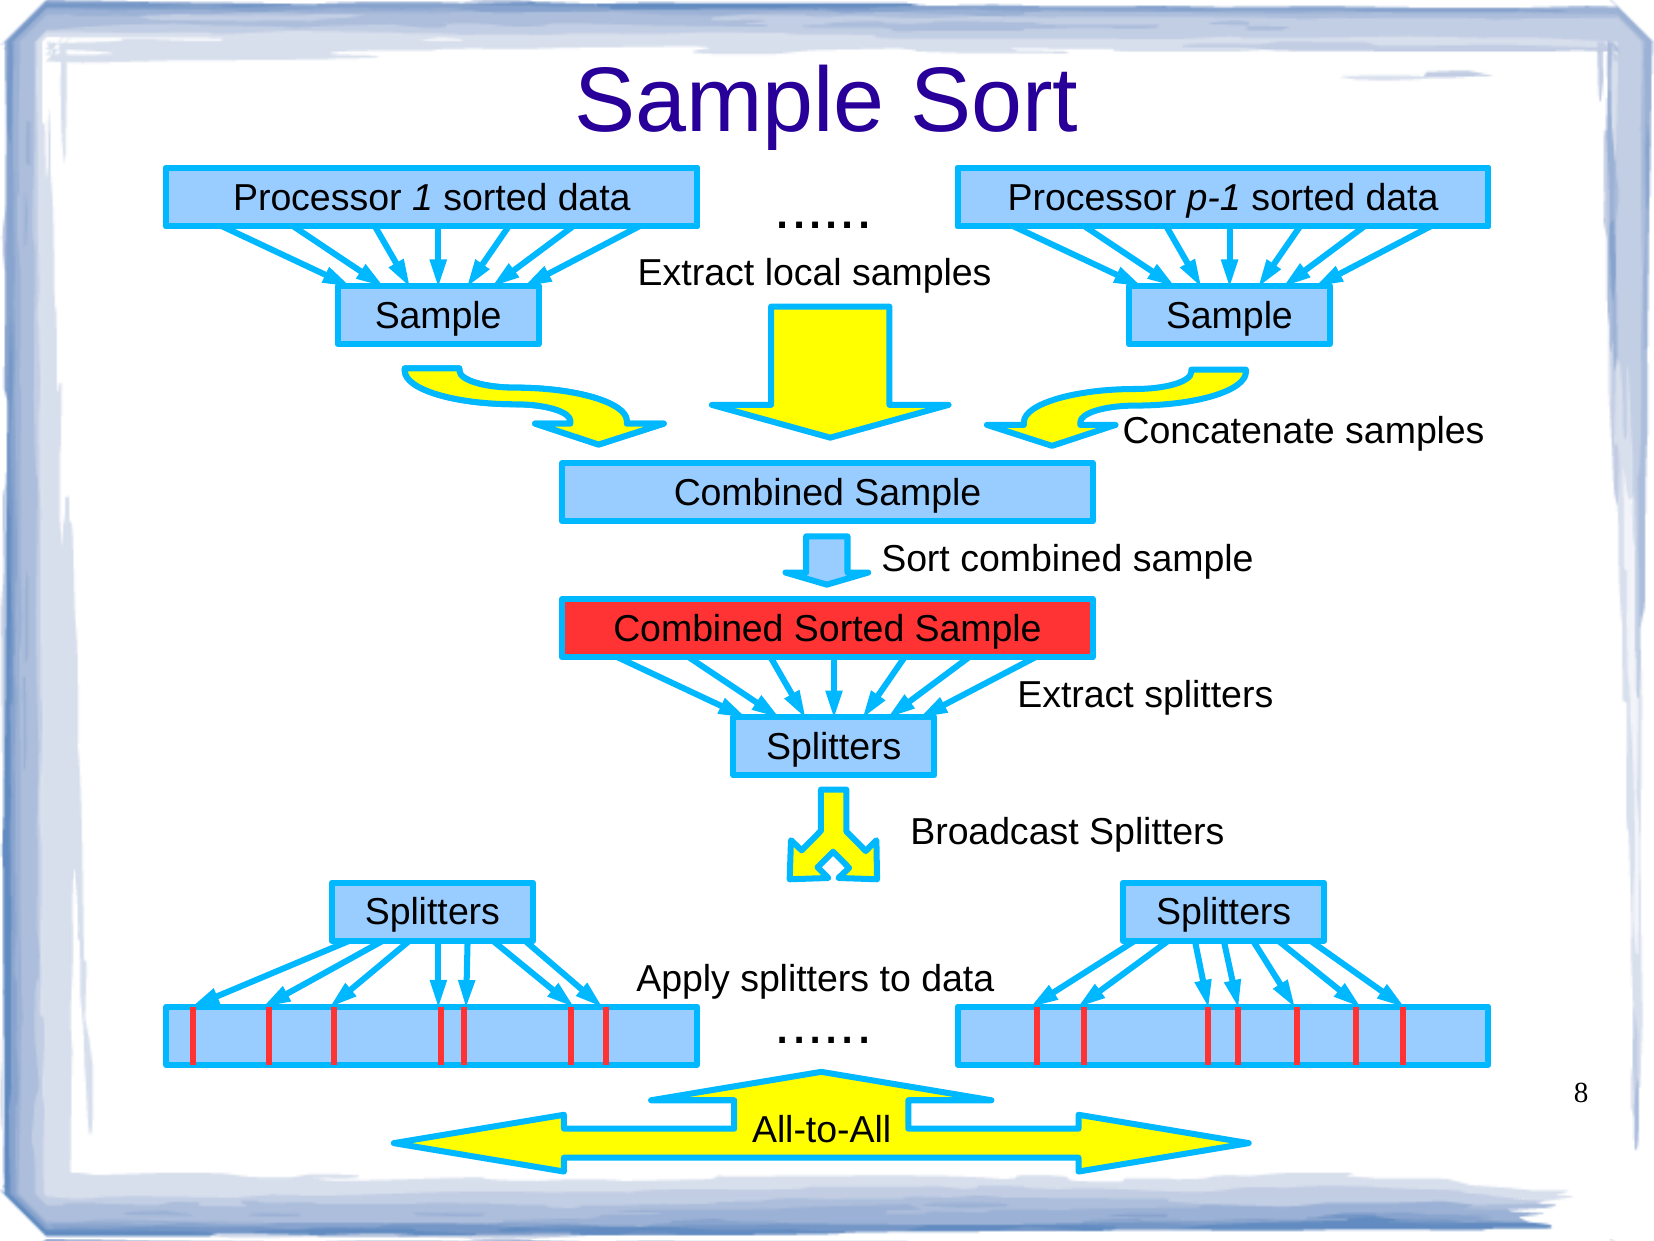

# Sample Sort
Processor 1
Processor 1 sorted data
......
......
Processor p-1
Processor p-1 sorted data
Extract local samples
Sample
Sample
Concatenate samples
Combined Sample
Sort combined sample
Combined Sorted Sample
Extract splitters
Splitters
Broadcast Splitters
Splitters
Splitters
Apply splitters to data
......
8
All-to-All